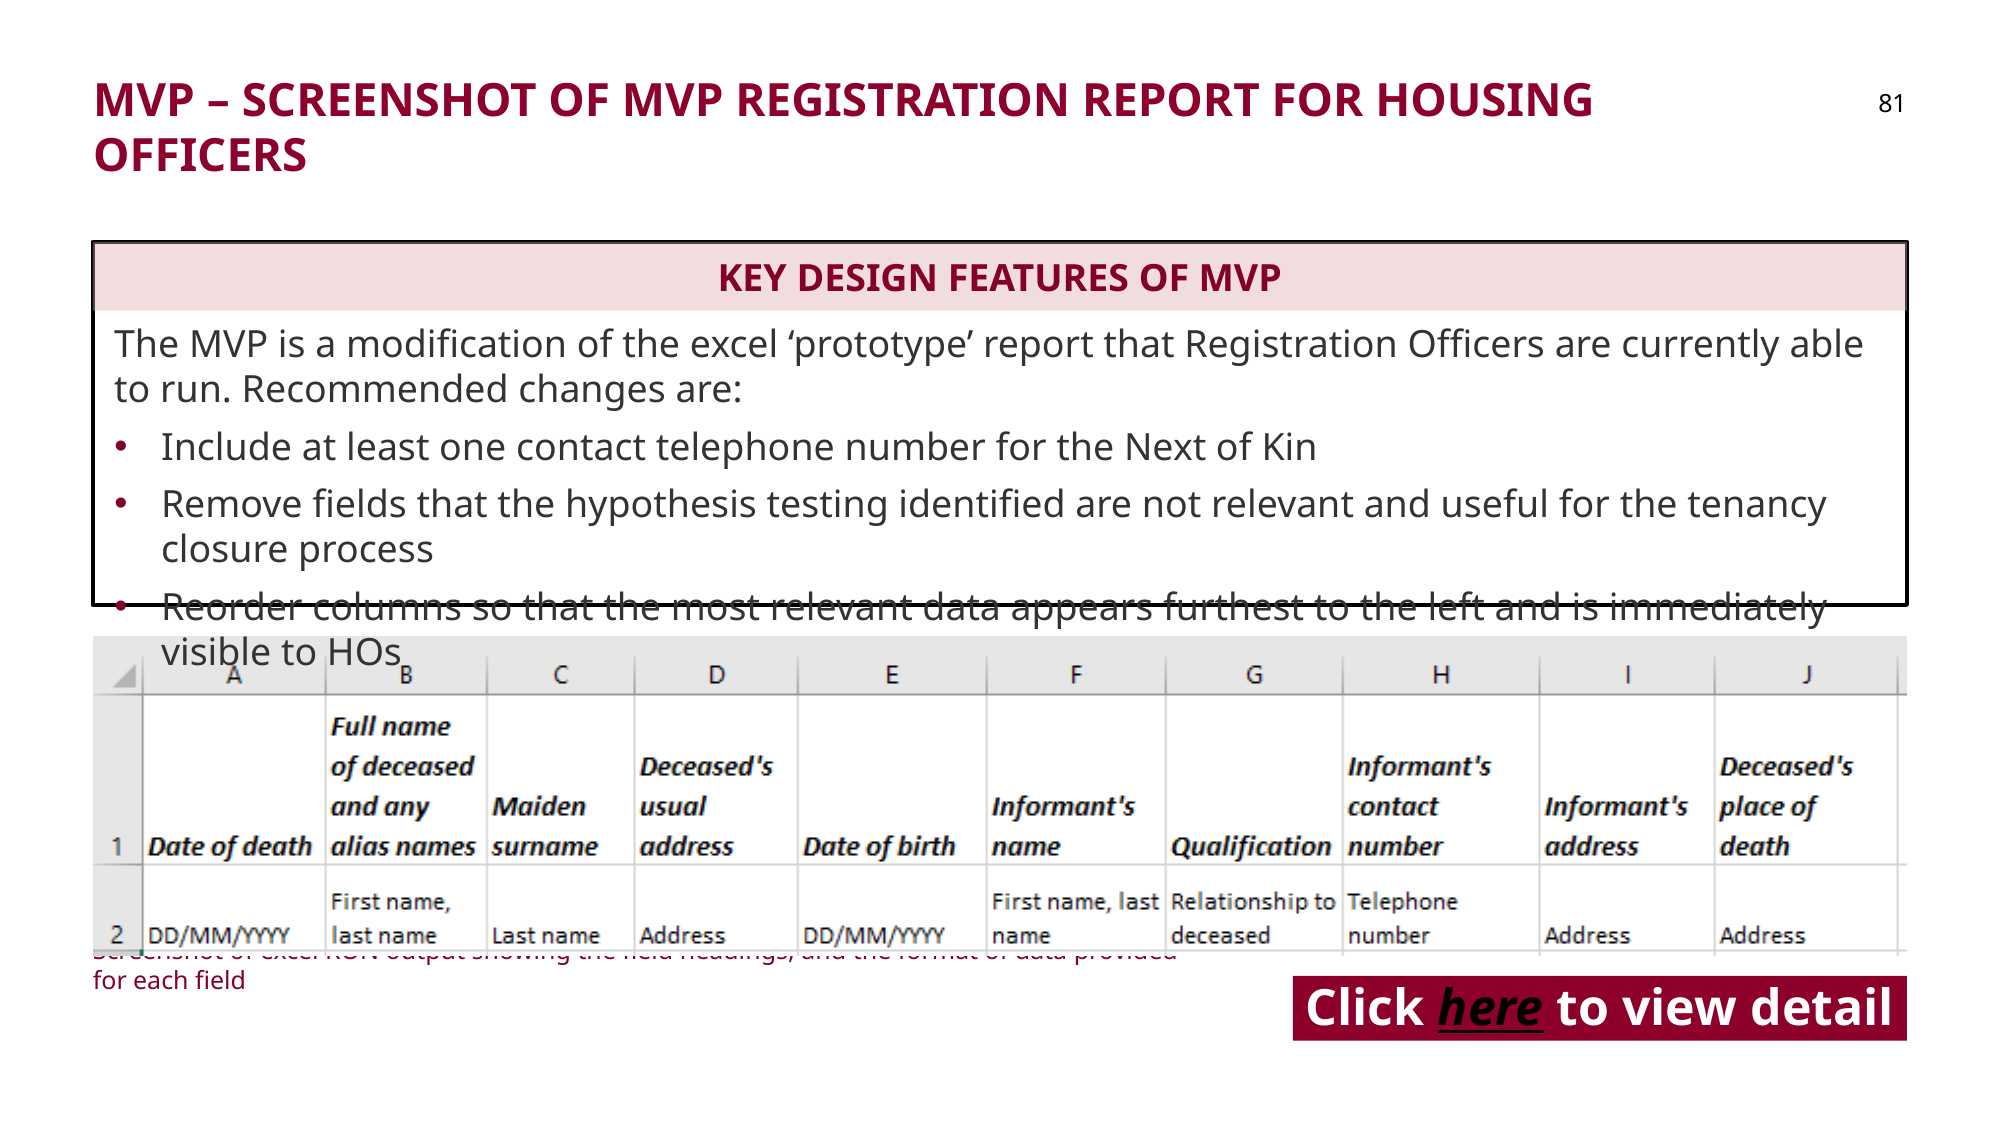

# MVP – SCREENSHOT OF MVP REGISTRATION REPORT FOR HOUSING OFFICERS
KEY DESIGN FEATURES OF MVP
The MVP is a modification of the excel ‘prototype’ report that Registration Officers are currently able to run. Recommended changes are:
Include at least one contact telephone number for the Next of Kin
Remove fields that the hypothesis testing identified are not relevant and useful for the tenancy closure process
Reorder columns so that the most relevant data appears furthest to the left and is immediately visible to HOs
Screenshot of excel RON output showing the field headings, and the format of data provided for each field
Click here to view detail